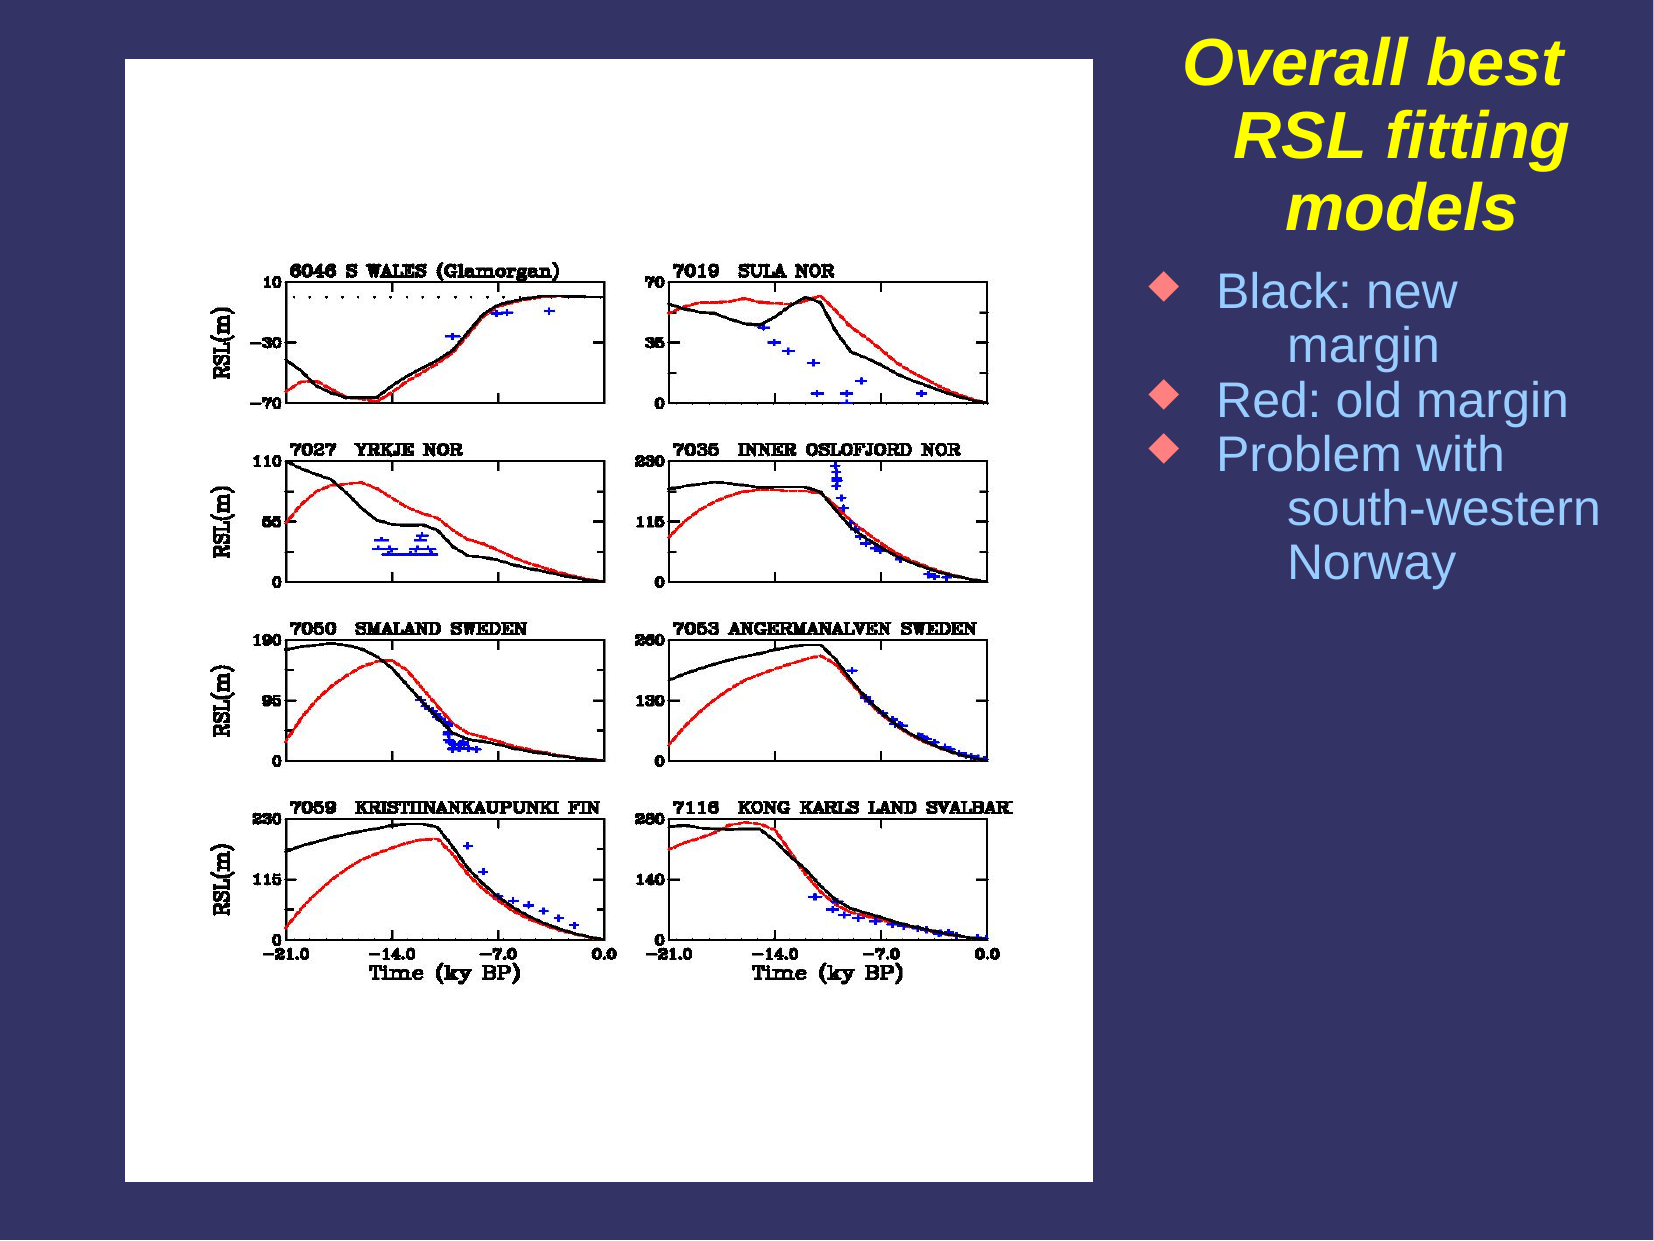

# Overall best RSL fitting models
Black: new margin
Red: old margin
Problem with south-western Norway